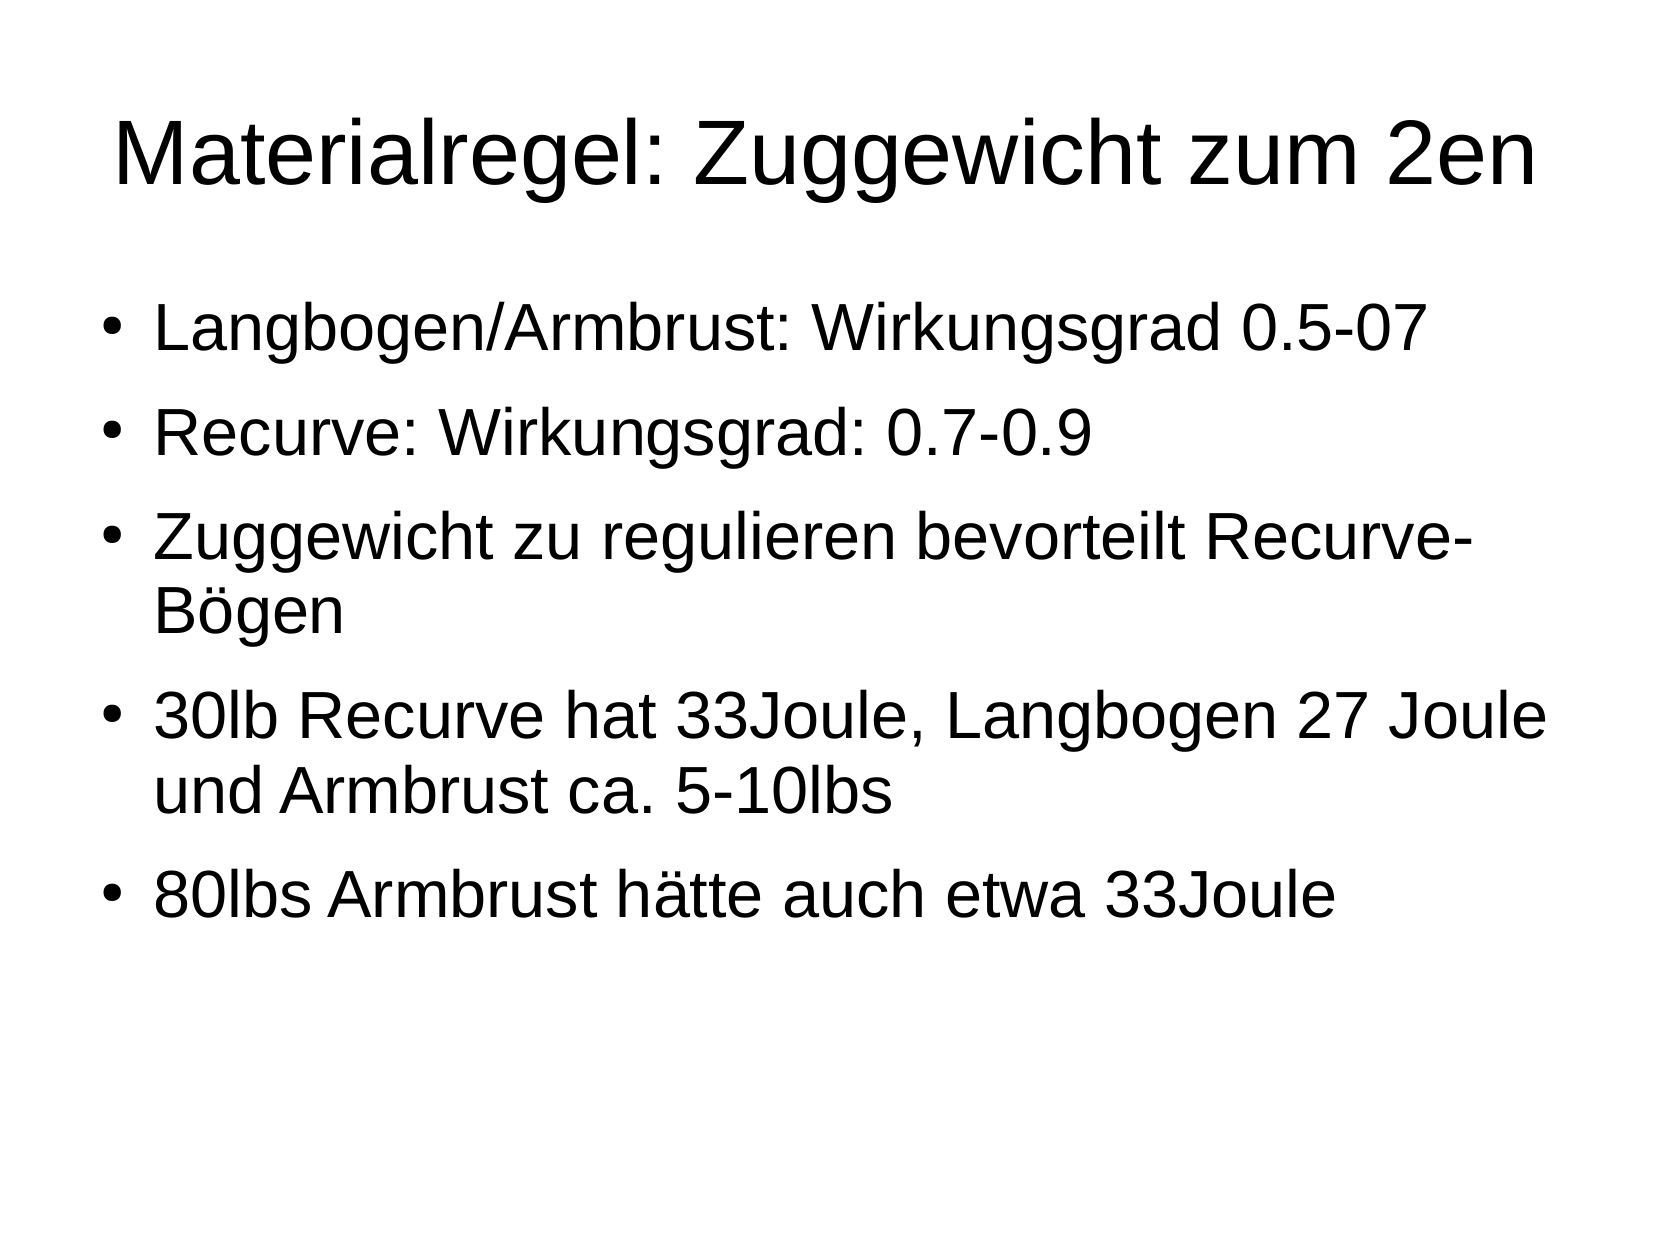

# Materialregel: Zuggewicht zum 2en
Langbogen/Armbrust: Wirkungsgrad 0.5-07
Recurve: Wirkungsgrad: 0.7-0.9
Zuggewicht zu regulieren bevorteilt Recurve-Bögen
30lb Recurve hat 33Joule, Langbogen 27 Joule und Armbrust ca. 5-10lbs
80lbs Armbrust hätte auch etwa 33Joule